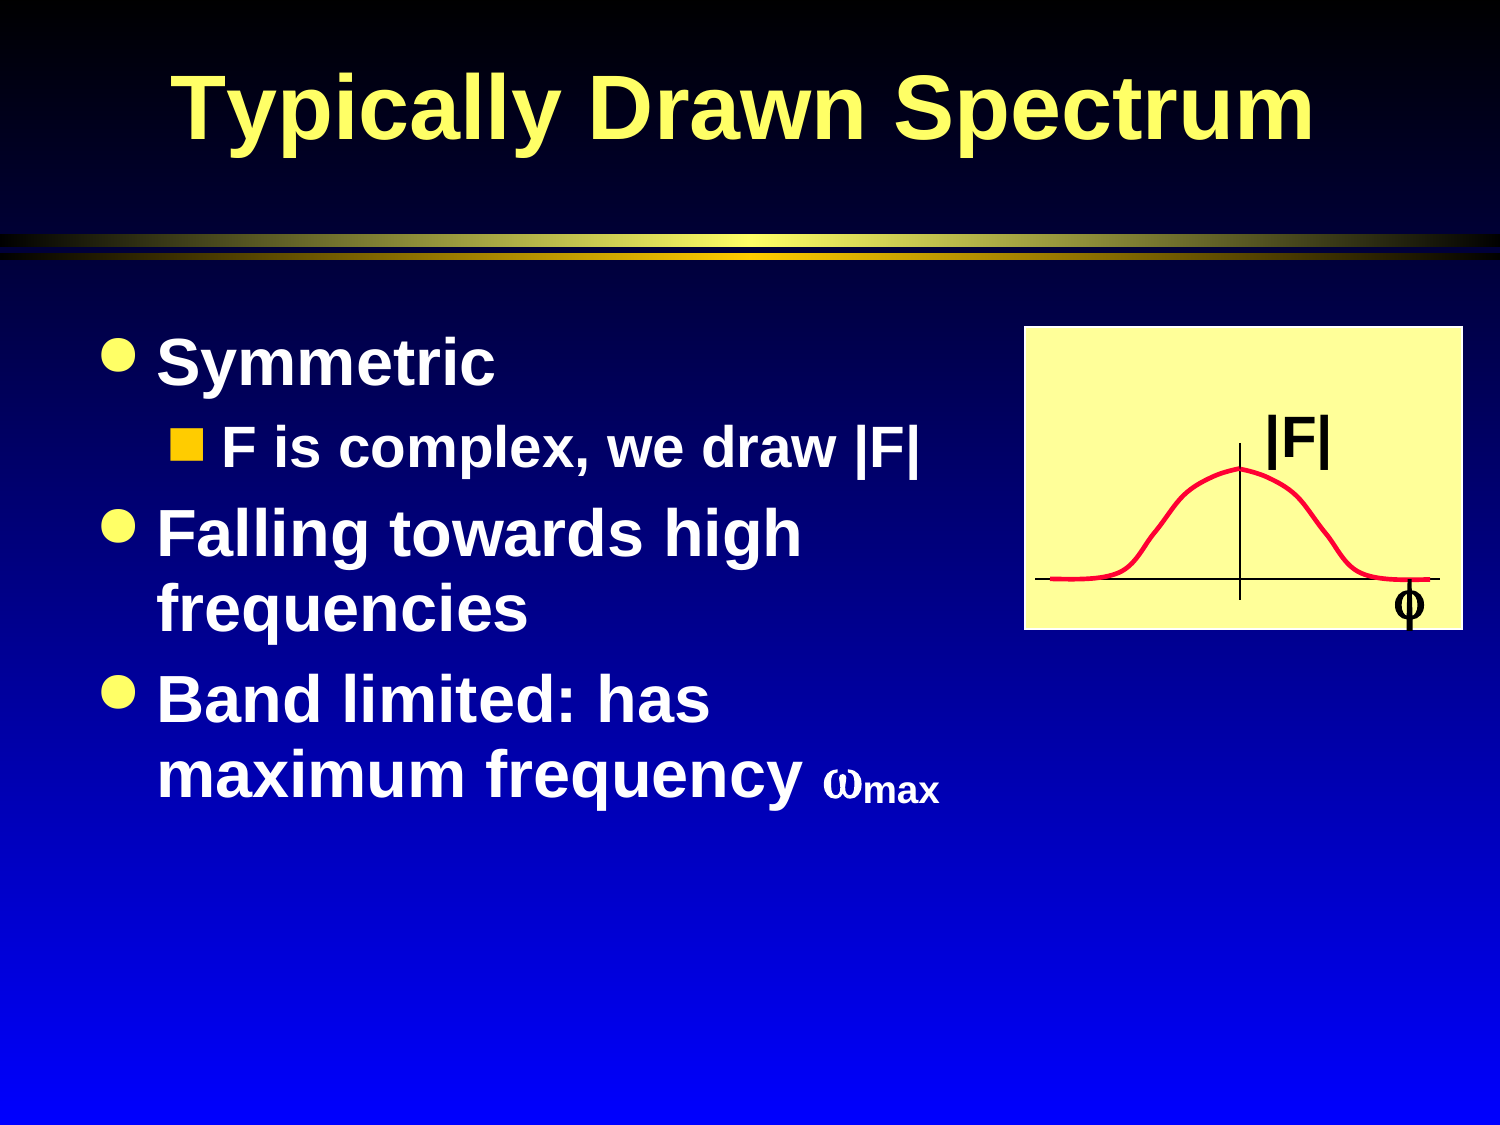

# Typically Drawn Spectrum
Symmetric
F is complex, we draw |F|
Falling towards high frequencies
Band limited: has maximum frequency max
|F|
f